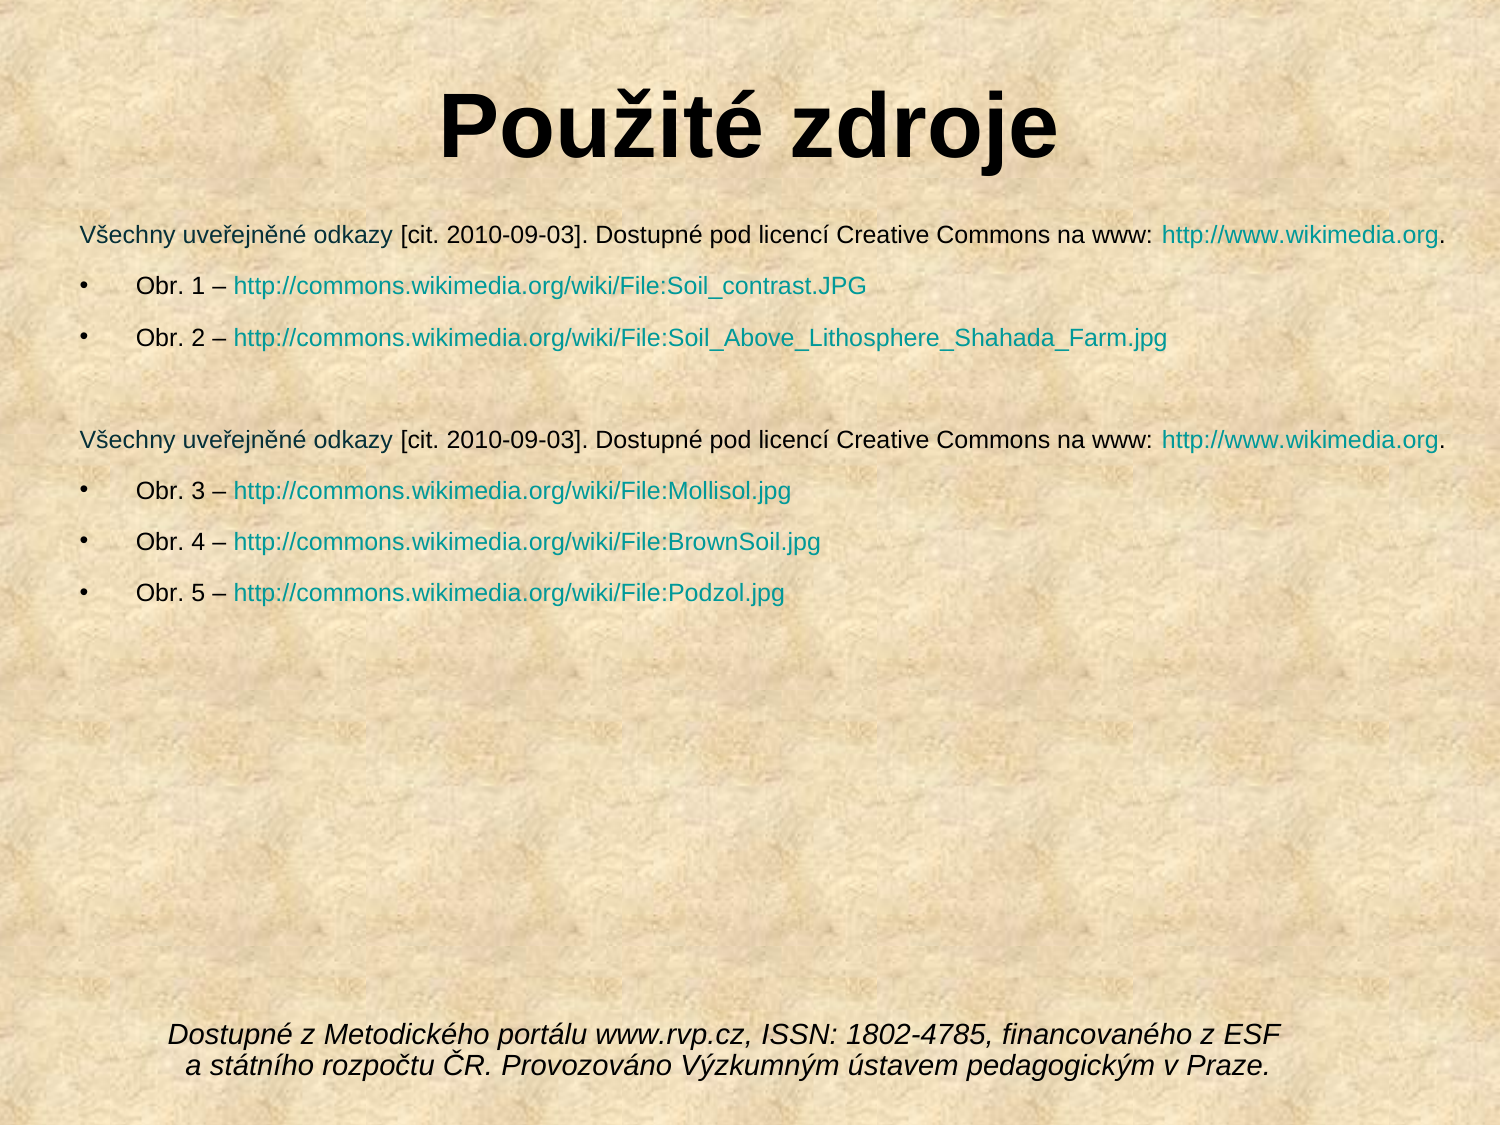

# Použité zdroje
Všechny uveřejněné odkazy [cit. 2010-09-03]. Dostupné pod licencí Creative Commons na www: http://www.wikimedia.org.
Obr. 1 – http://commons.wikimedia.org/wiki/File:Soil_contrast.JPG
Obr. 2 – http://commons.wikimedia.org/wiki/File:Soil_Above_Lithosphere_Shahada_Farm.jpg
Všechny uveřejněné odkazy [cit. 2010-09-03]. Dostupné pod licencí Creative Commons na www: http://www.wikimedia.org.
Obr. 3 – http://commons.wikimedia.org/wiki/File:Mollisol.jpg
Obr. 4 – http://commons.wikimedia.org/wiki/File:BrownSoil.jpg
Obr. 5 – http://commons.wikimedia.org/wiki/File:Podzol.jpg
Dostupné z Metodického portálu www.rvp.cz, ISSN: 1802-4785, financovaného z ESF
a státního rozpočtu ČR. Provozováno Výzkumným ústavem pedagogickým v Praze.